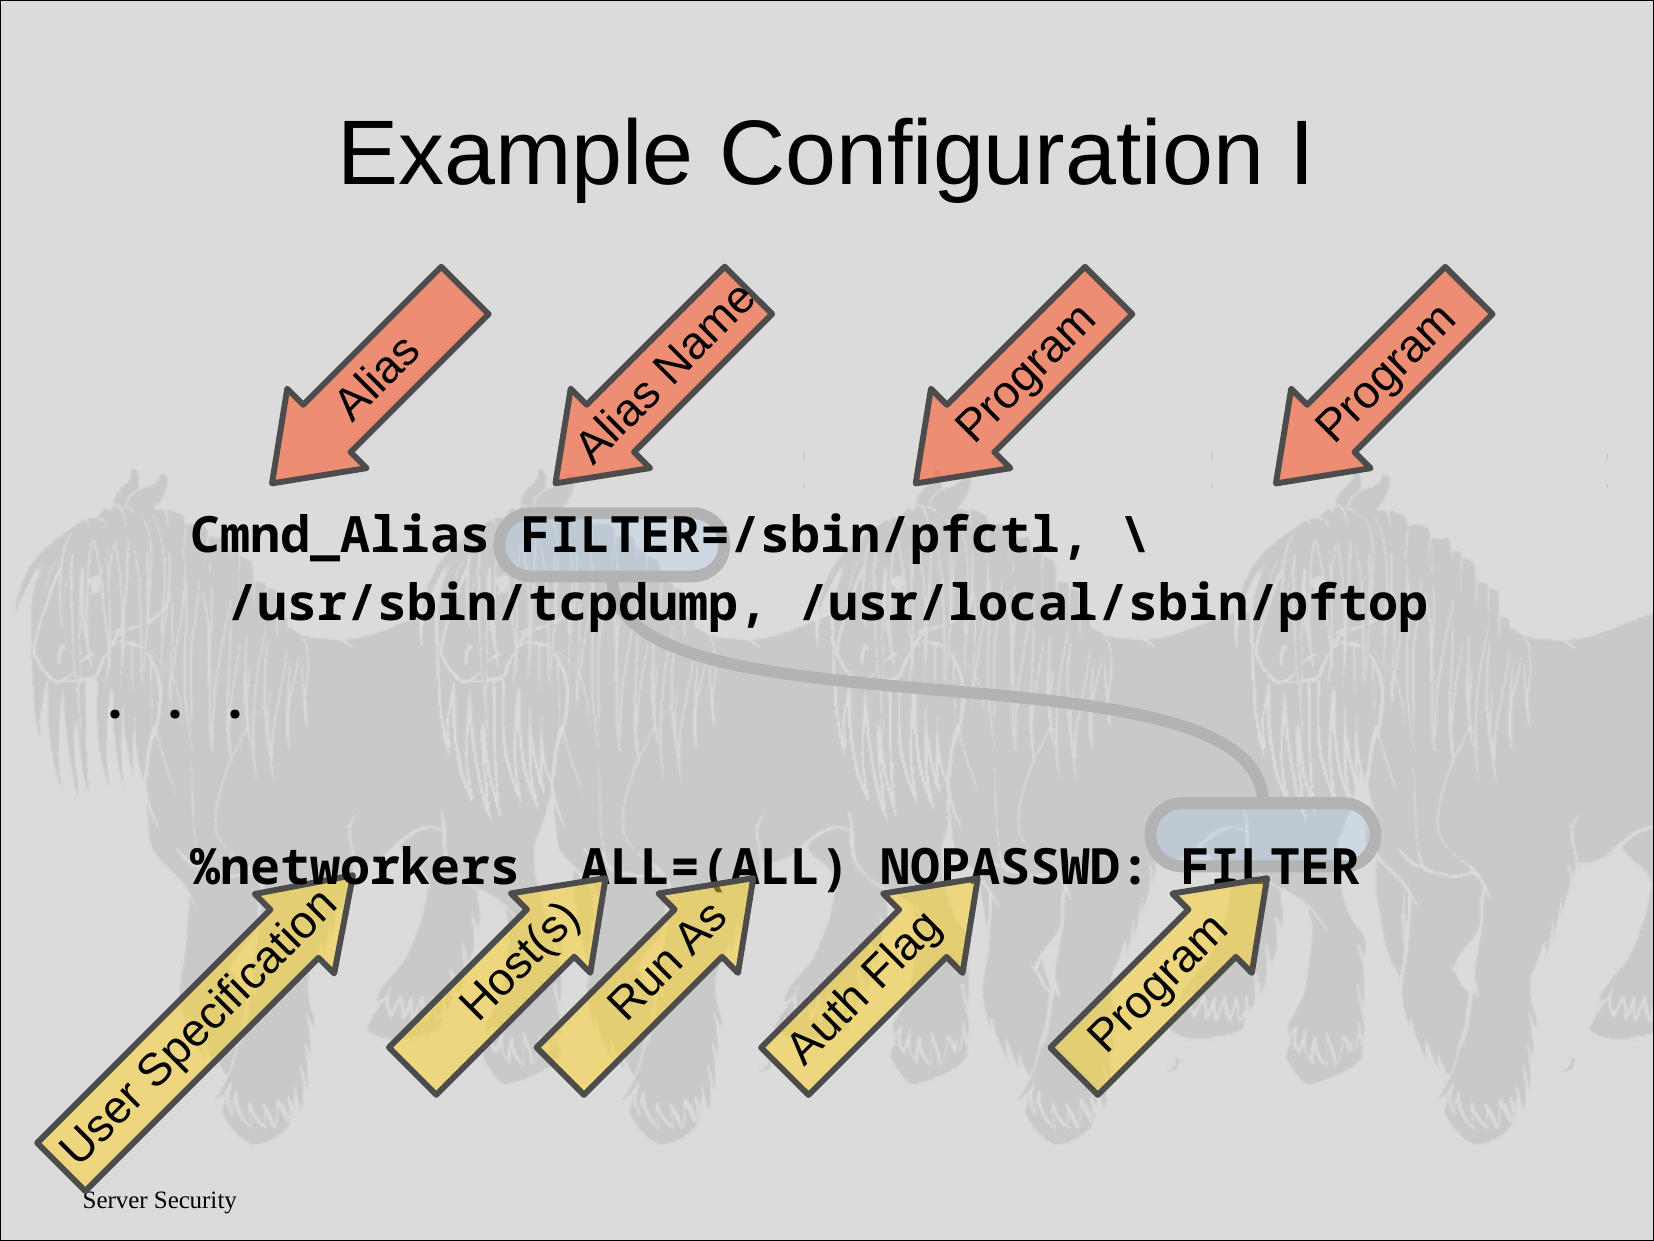

# Example Configuration I
 Cmnd_Alias FILTER=/sbin/pfctl, \
	/usr/sbin/tcpdump, /usr/local/sbin/pftop
. . .
 %networkers ALL=(ALL) NOPASSWD: FILTER
Alias Name
Alias
Program
Program
Host(s)
Run As
Program
Auth Flag
User Specification